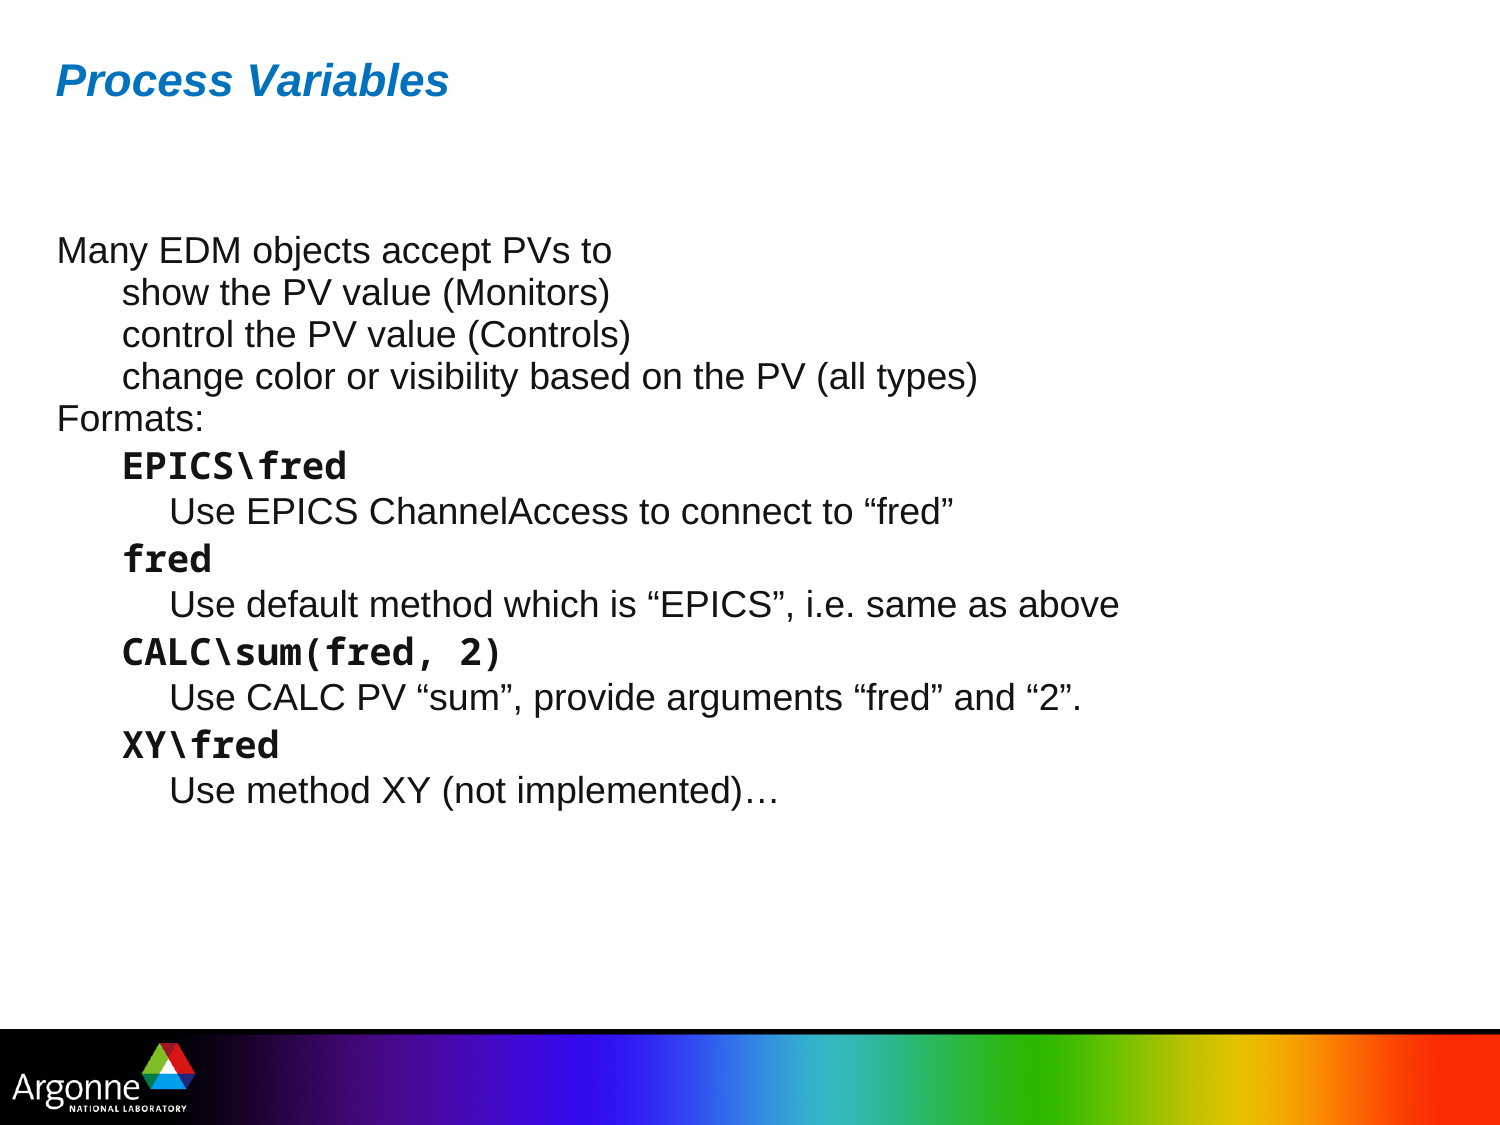

# Process Variables
Many EDM objects accept PVs to
show the PV value (Monitors)
control the PV value (Controls)
change color or visibility based on the PV (all types)
Formats:
EPICS\fred
Use EPICS ChannelAccess to connect to “fred”
fred
Use default method which is “EPICS”, i.e. same as above
CALC\sum(fred, 2)
Use CALC PV “sum”, provide arguments “fred” and “2”.
XY\fred
Use method XY (not implemented)…